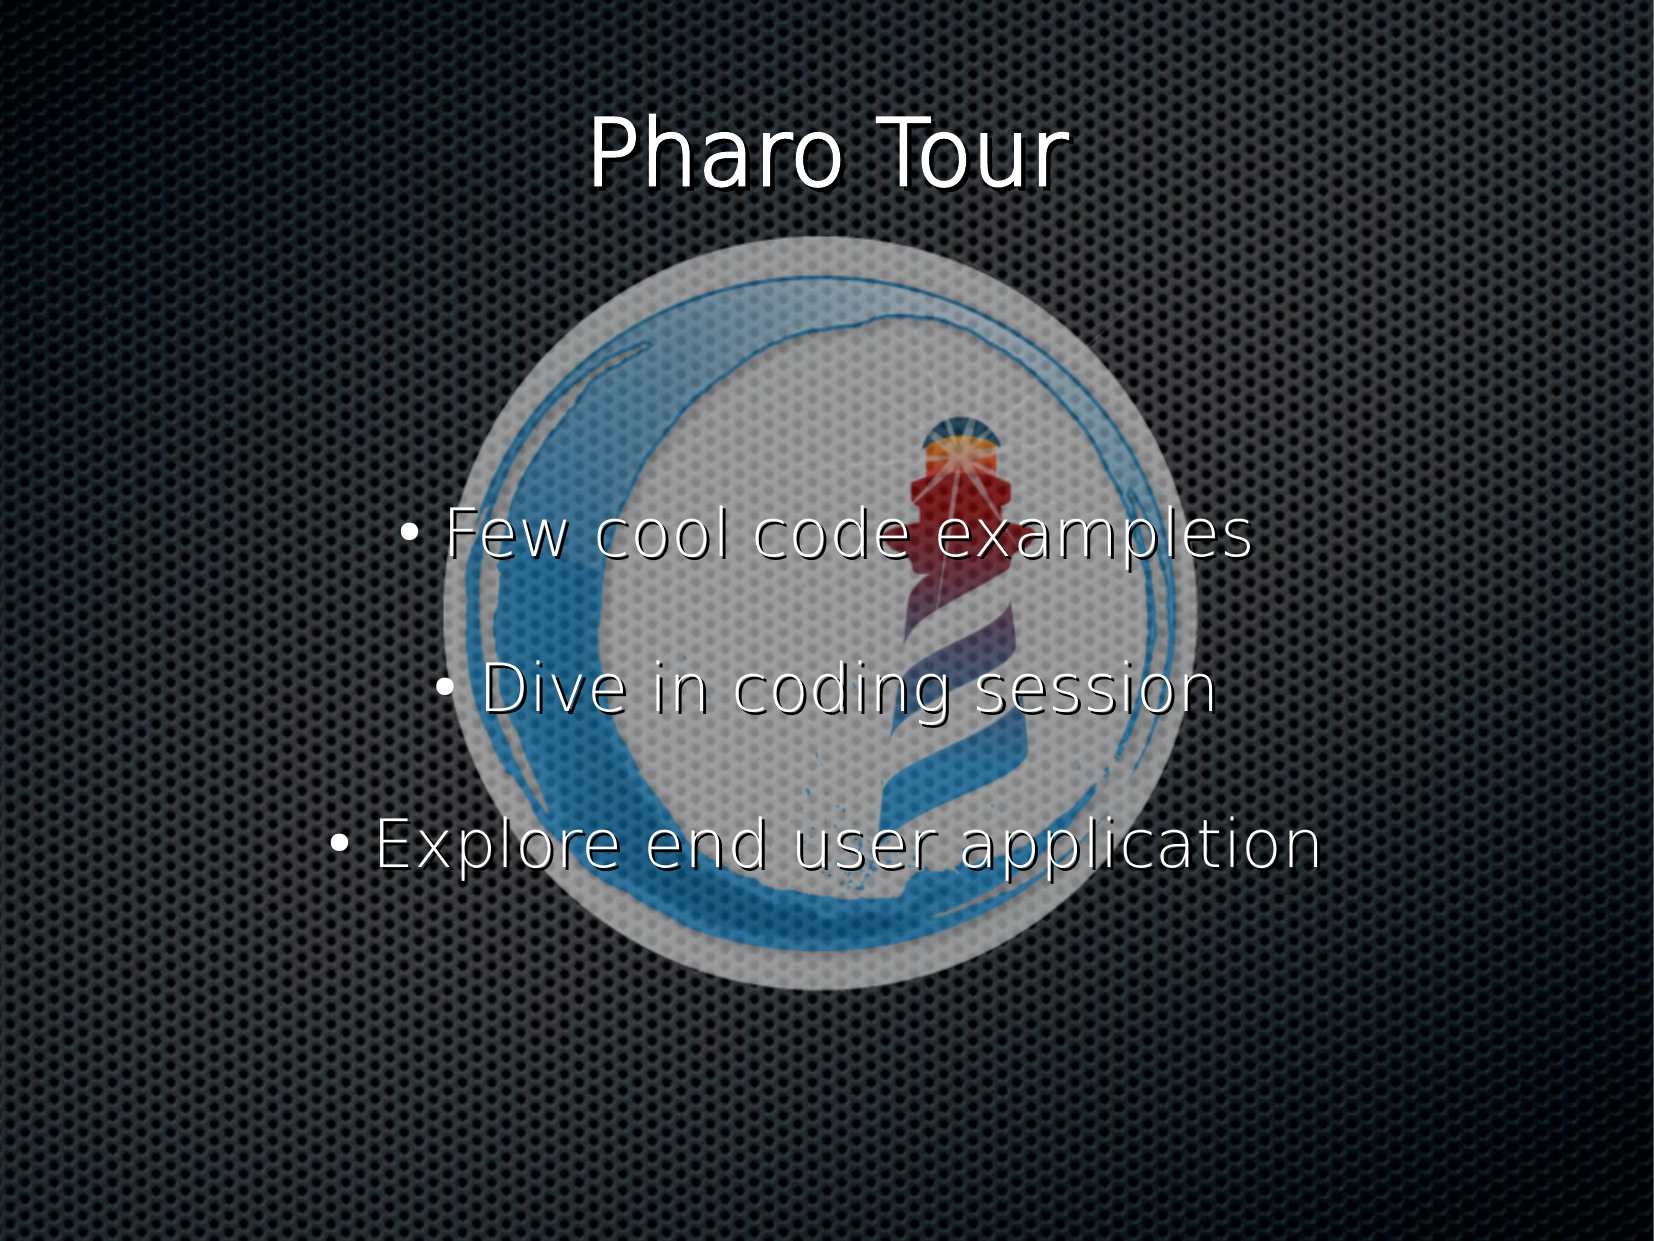

# Pharo Tour
 Few cool code examples
 Dive in coding session
 Explore end user application